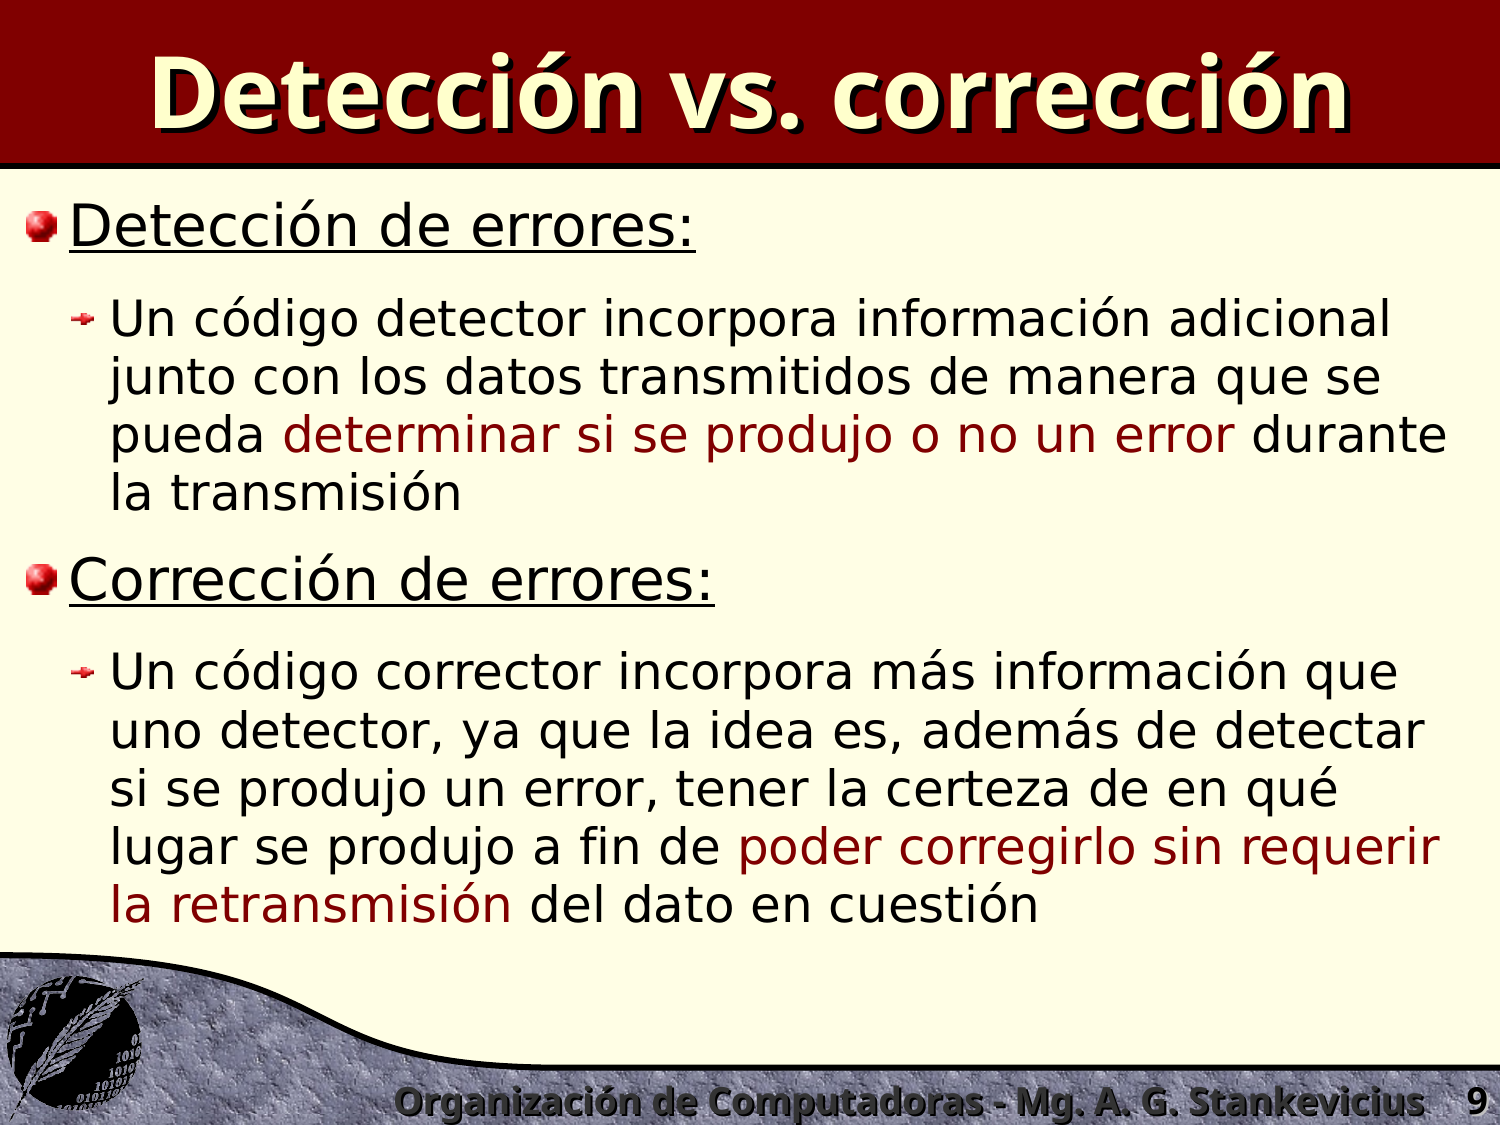

# Detección vs. corrección
Detección de errores:
Un código detector incorpora información adicional junto con los datos transmitidos de manera que se pueda determinar si se produjo o no un error durante la transmisión
Corrección de errores:
Un código corrector incorpora más información que uno detector, ya que la idea es, además de detectar
si se produjo un error, tener la certeza de en qué
lugar se produjo a fin de poder corregirlo sin requerir la retransmisión del dato en cuestión
9